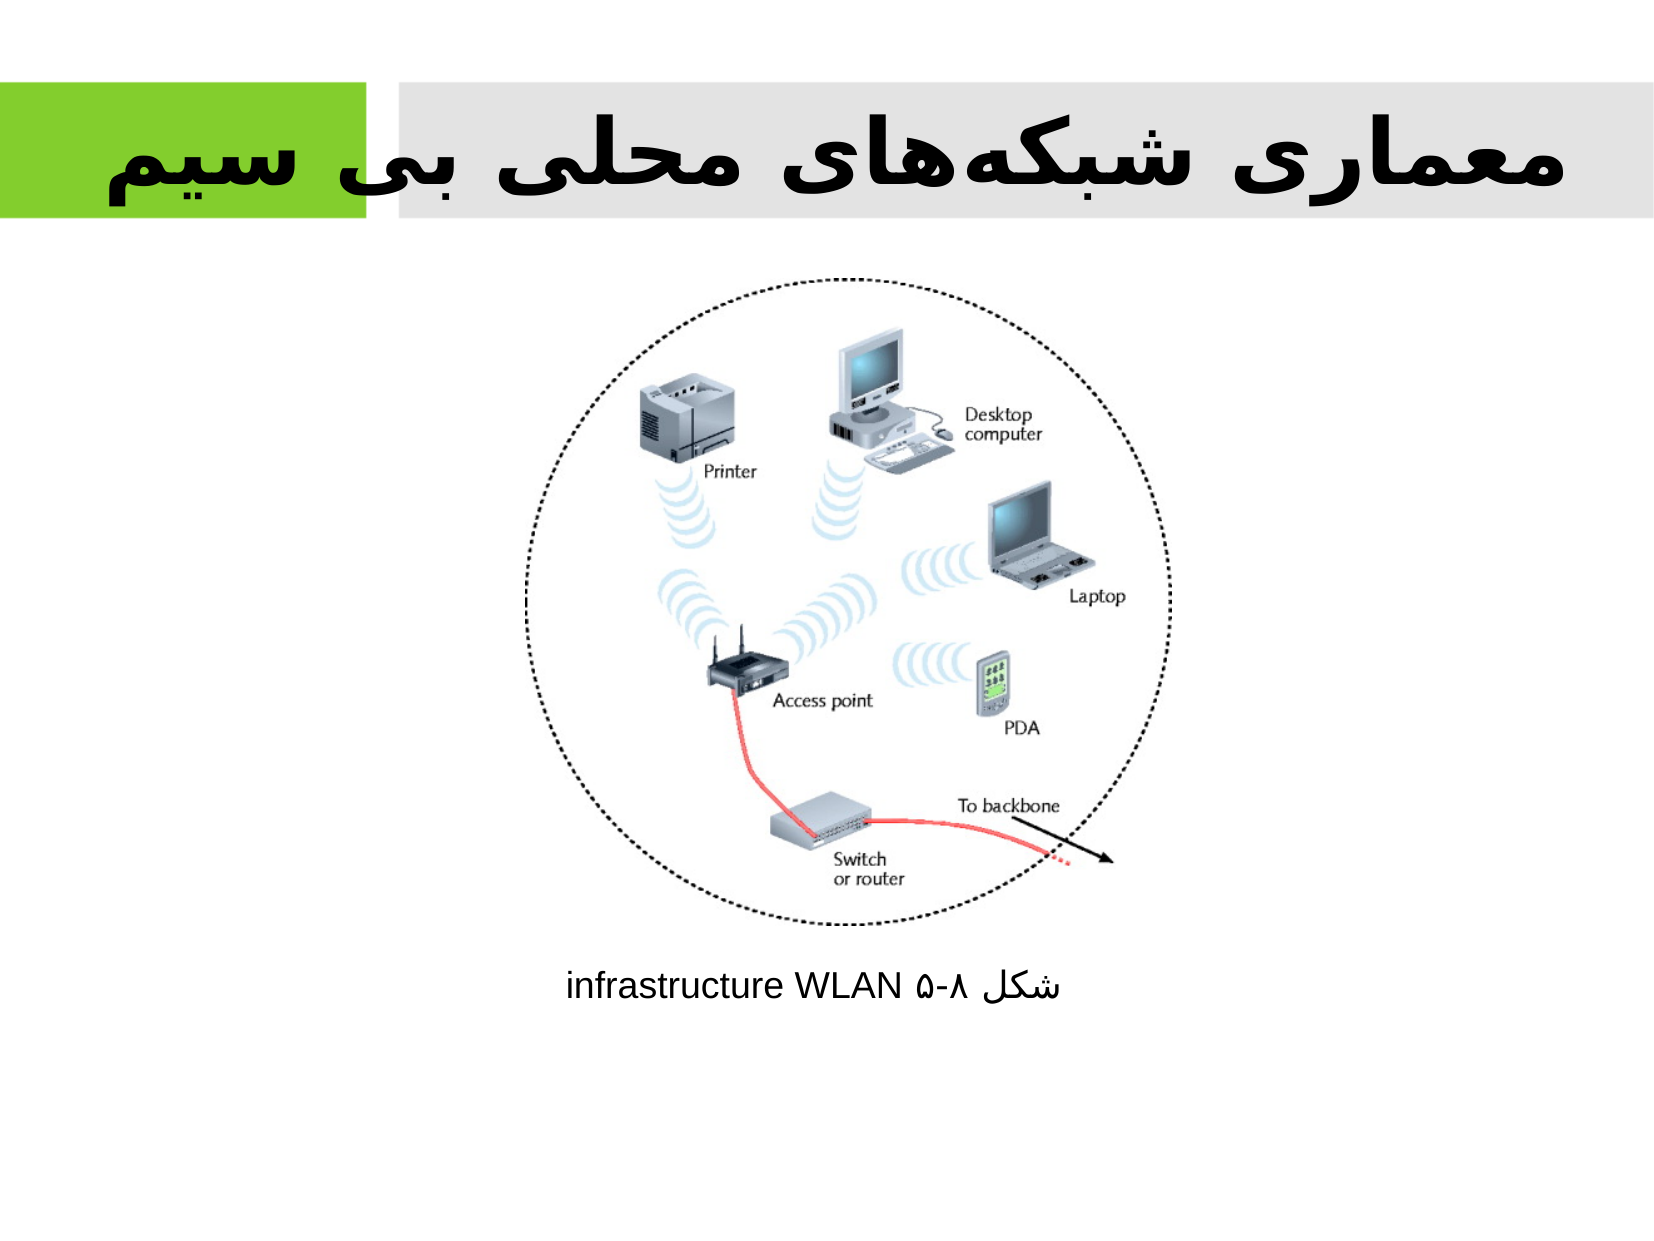

# معماری شبکه‌های محلی بی سیم
شکل ۸-۵ infrastructure WLAN